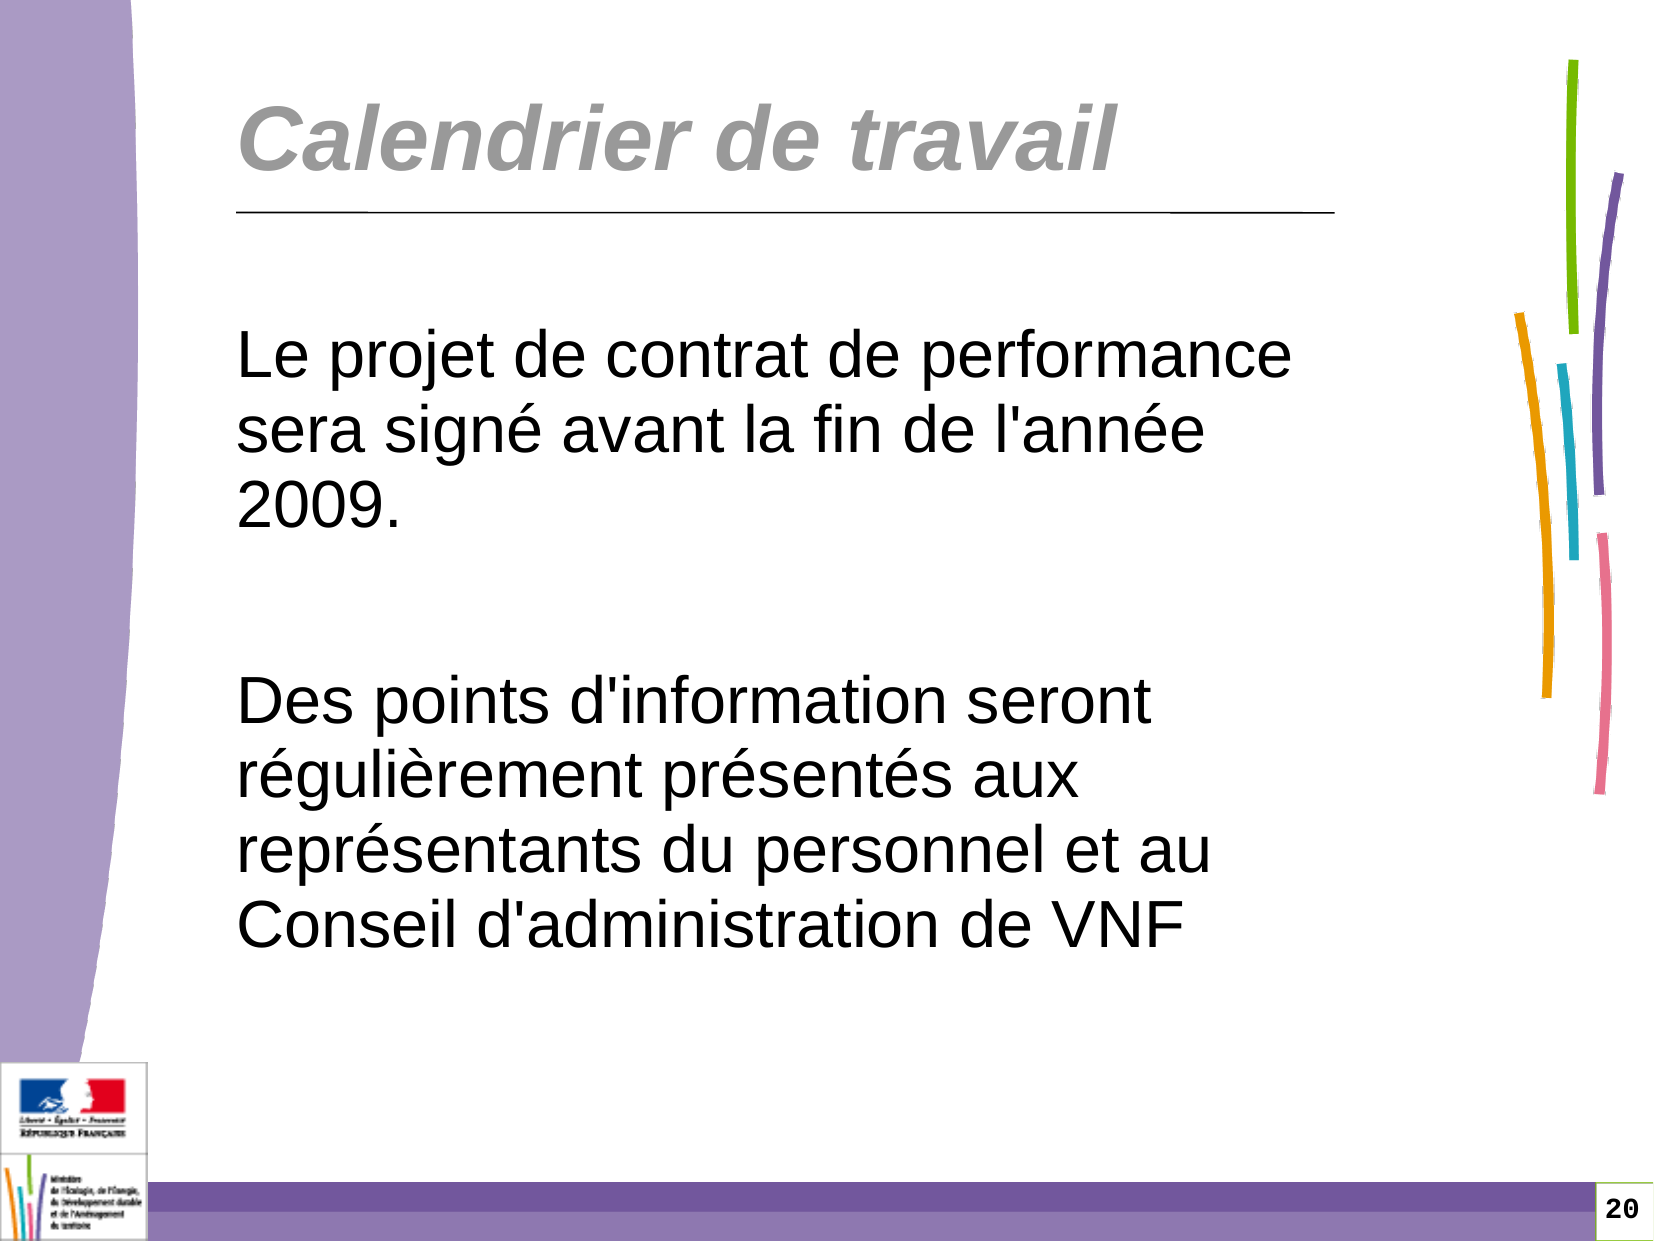

# Calendrier de travail
Le projet de contrat de performance sera signé avant la fin de l'année 2009.
Des points d'information seront régulièrement présentés aux représentants du personnel et au Conseil d'administration de VNF
20